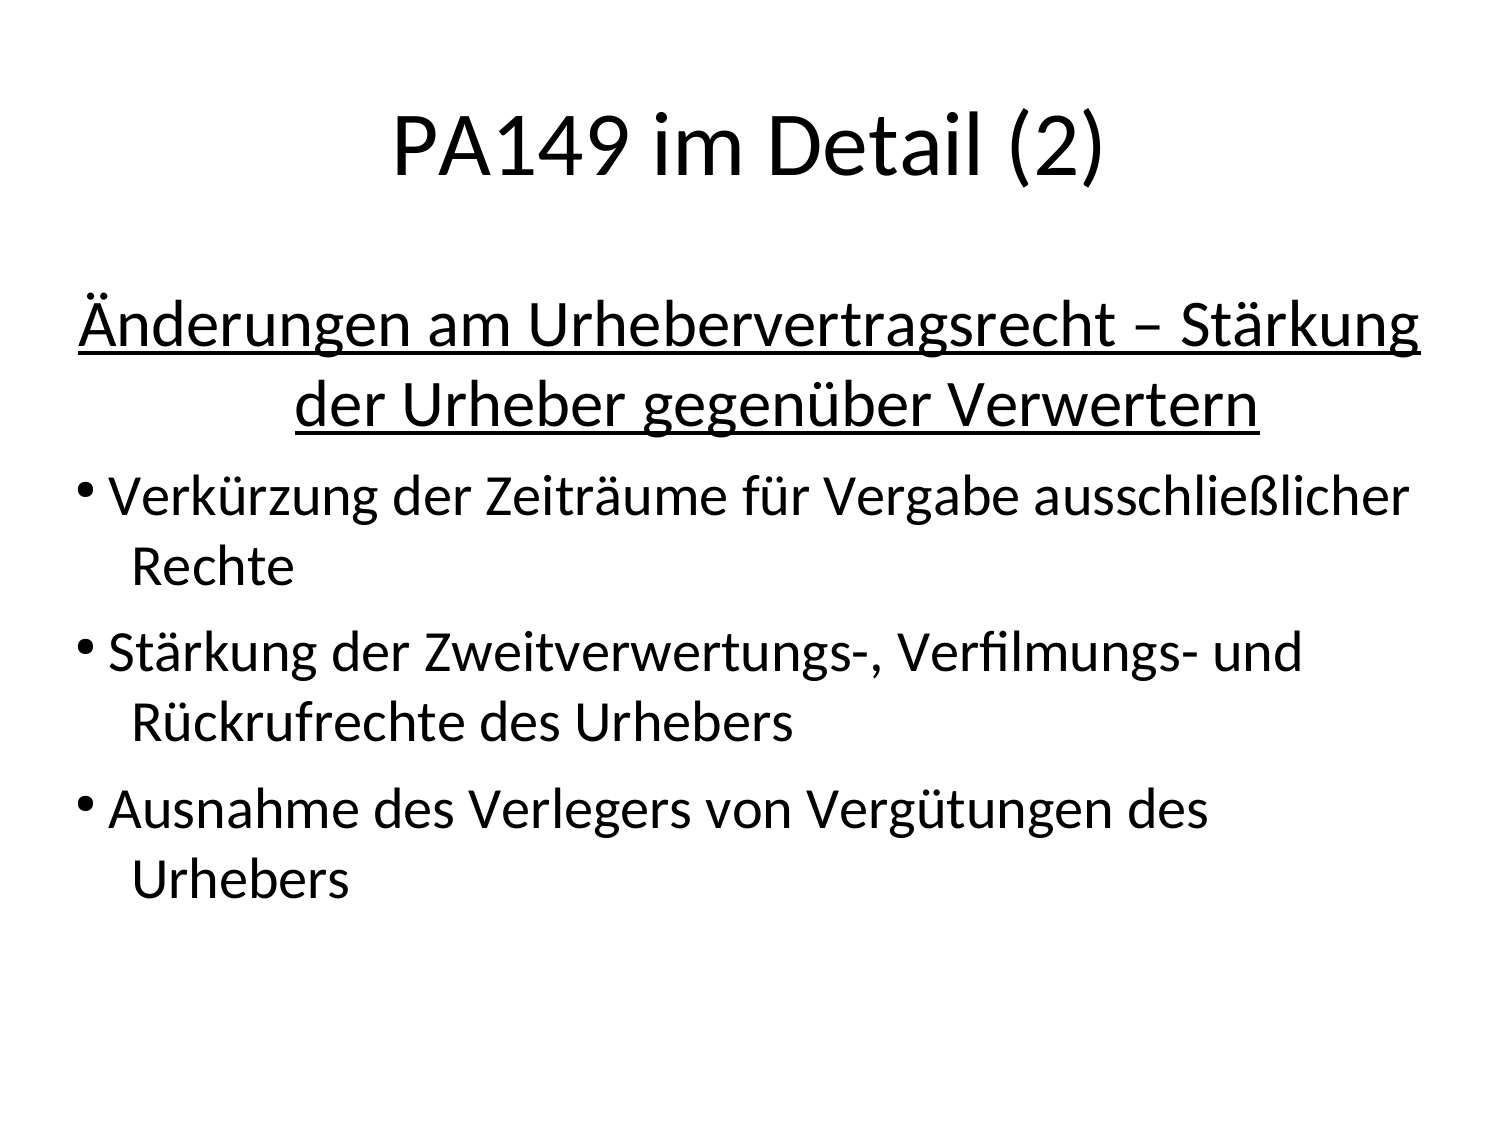

#
PA149 im Detail (2)
Änderungen am Urhebervertragsrecht – Stärkung der Urheber gegenüber Verwertern
 Verkürzung der Zeiträume für Vergabe ausschließlicher Rechte
 Stärkung der Zweitverwertungs-, Verfilmungs- und Rückrufrechte des Urhebers
 Ausnahme des Verlegers von Vergütungen des Urhebers